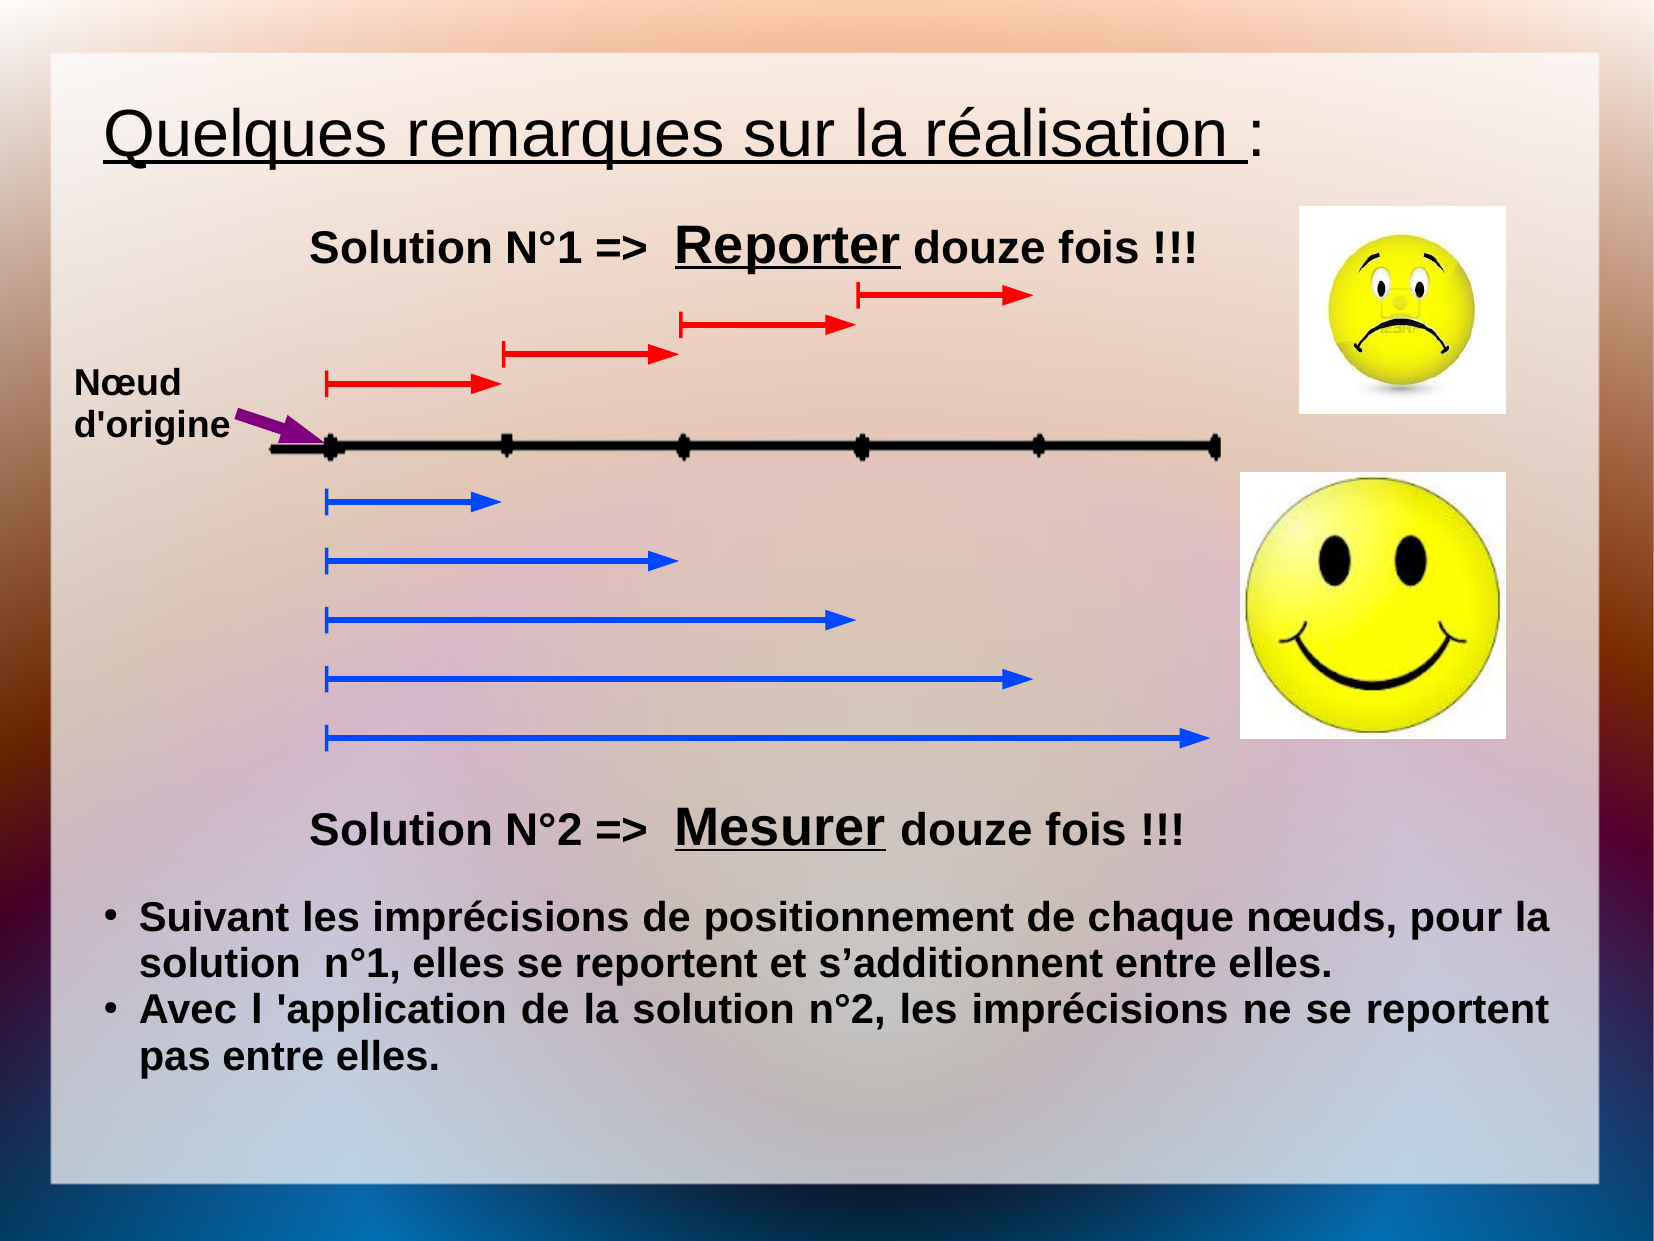

Quelques remarques sur la réalisation :
Solution N°1 => Reporter douze fois !!!
Nœud
d'origine
Solution N°2 => Mesurer douze fois !!!
Suivant les imprécisions de positionnement de chaque nœuds, pour la solution n°1, elles se reportent et s’additionnent entre elles.
Avec l 'application de la solution n°2, les imprécisions ne se reportent pas entre elles.